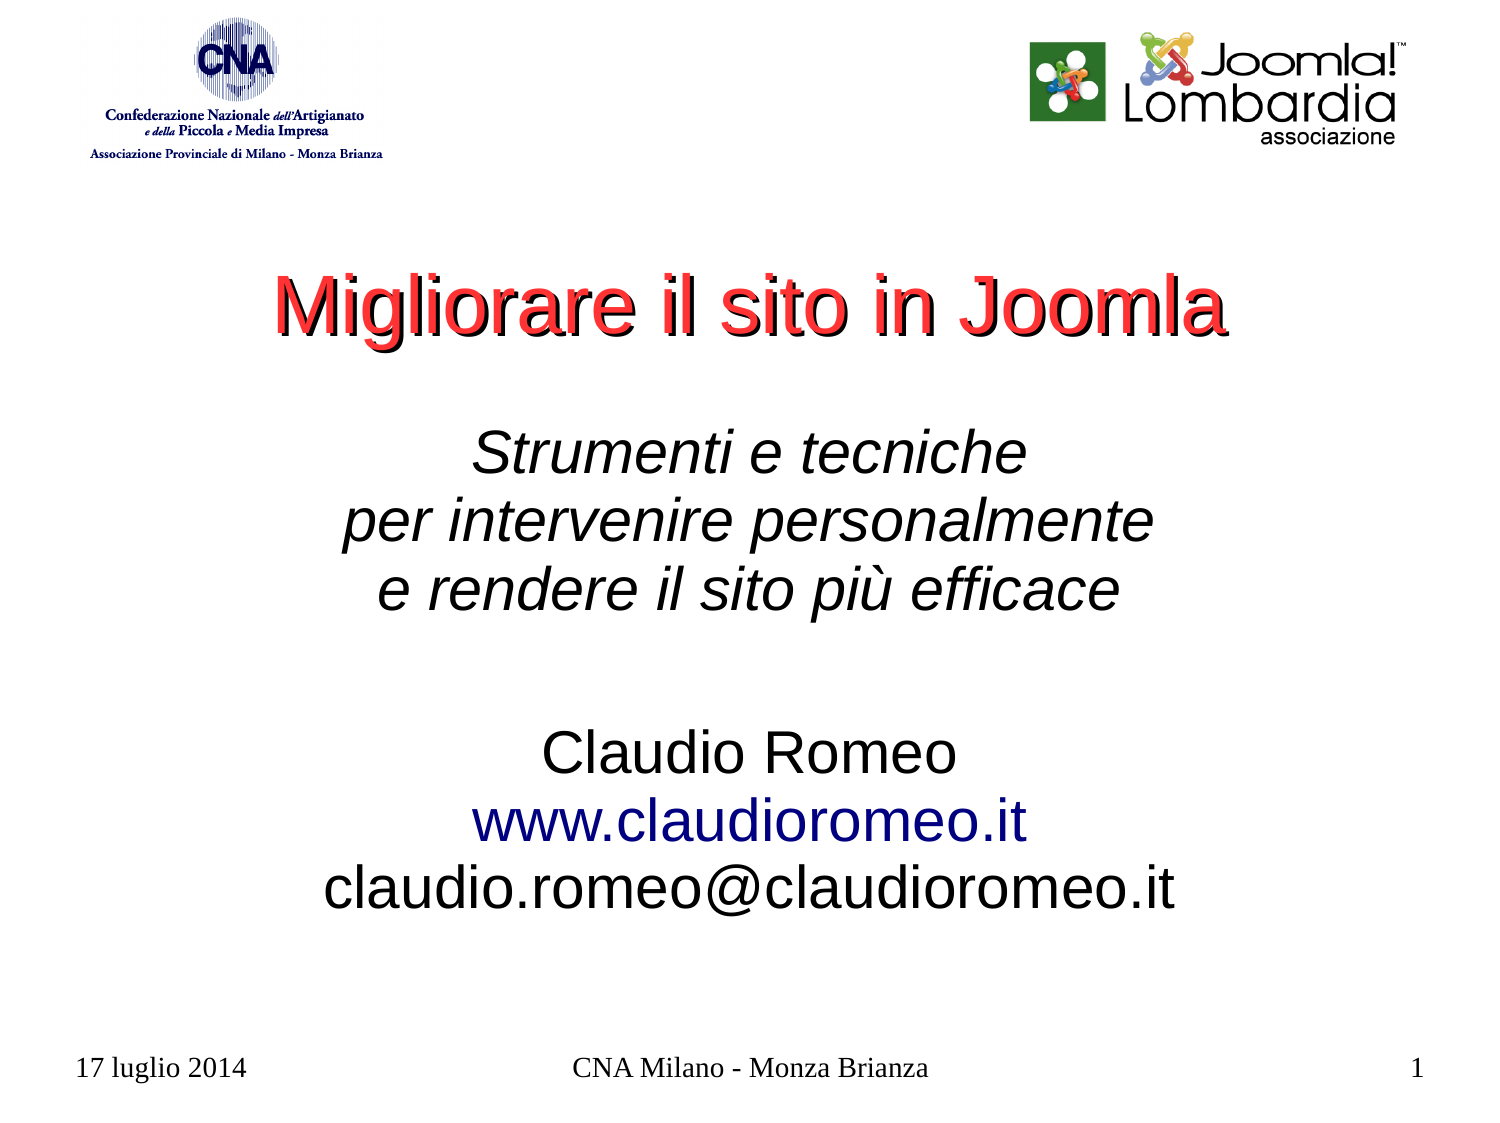

# Migliorare il sito in Joomla
Strumenti e tecniche
per intervenire personalmente
e rendere il sito più efficace
Claudio Romeo
www.claudioromeo.it
claudio.romeo@claudioromeo.it
17 luglio 2014
CNA Milano - Monza Brianza
1